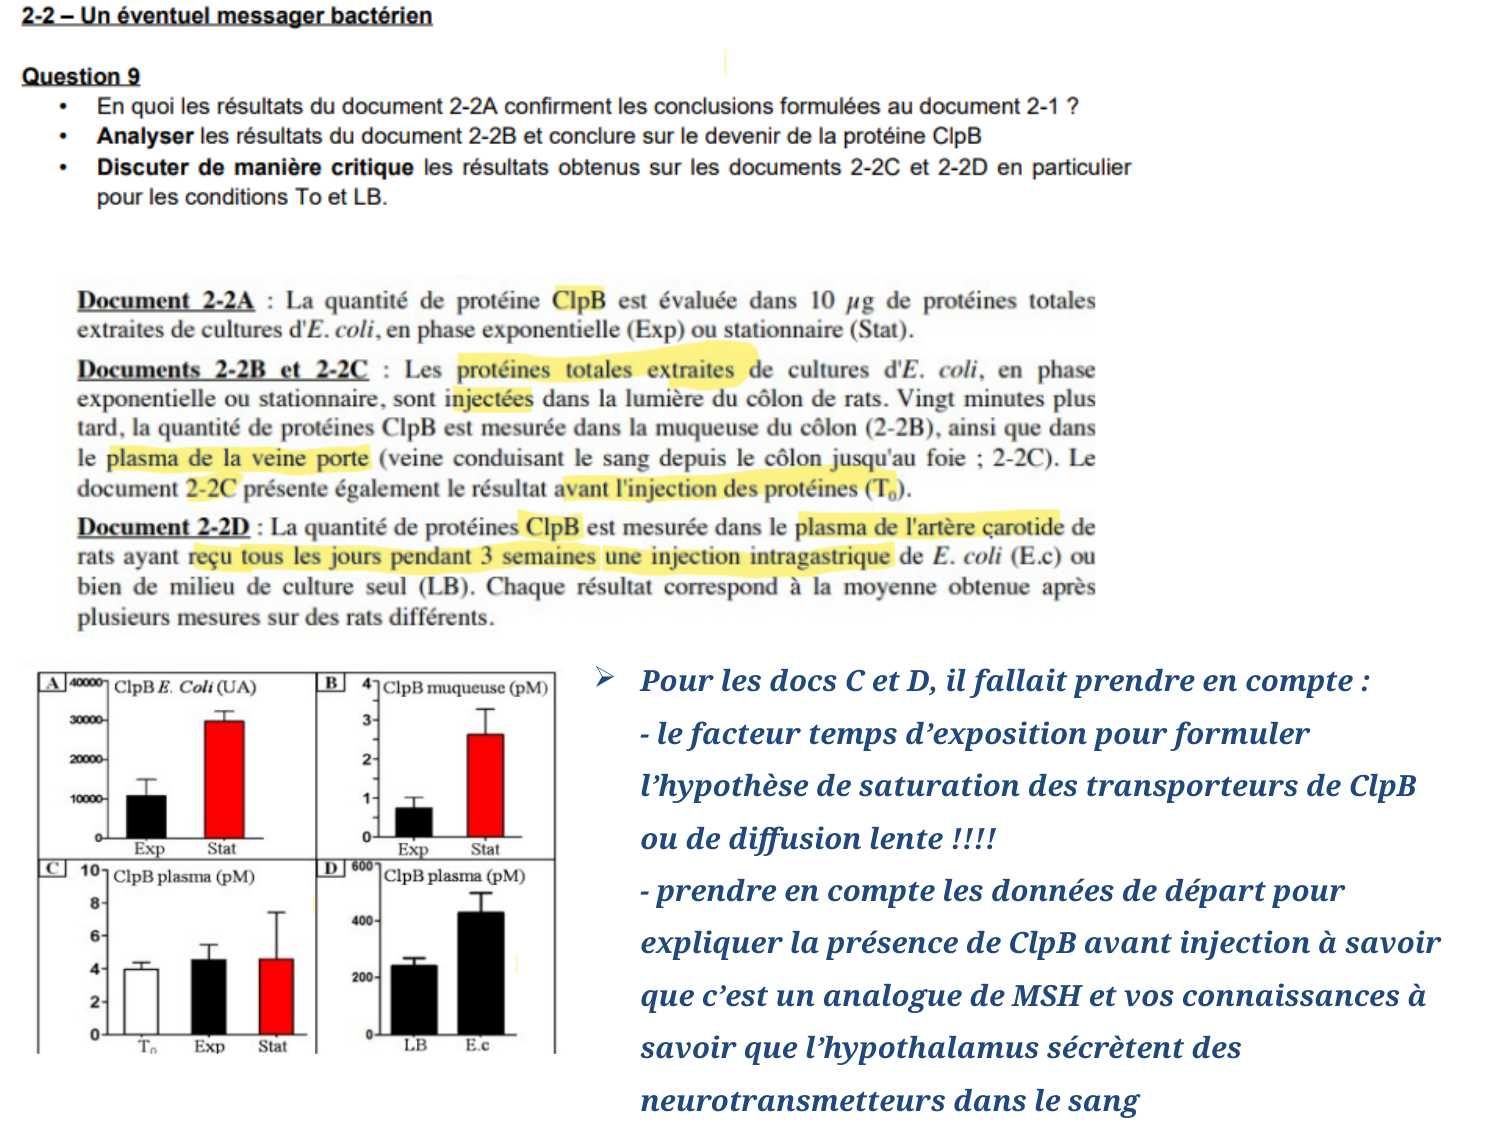

Pour les docs C et D, il fallait prendre en compte :
- le facteur temps d’exposition pour formuler l’hypothèse de saturation des transporteurs de ClpB ou de diffusion lente !!!!
- prendre en compte les données de départ pour expliquer la présence de ClpB avant injection à savoir que c’est un analogue de MSH et vos connaissances à savoir que l’hypothalamus sécrètent des neurotransmetteurs dans le sang